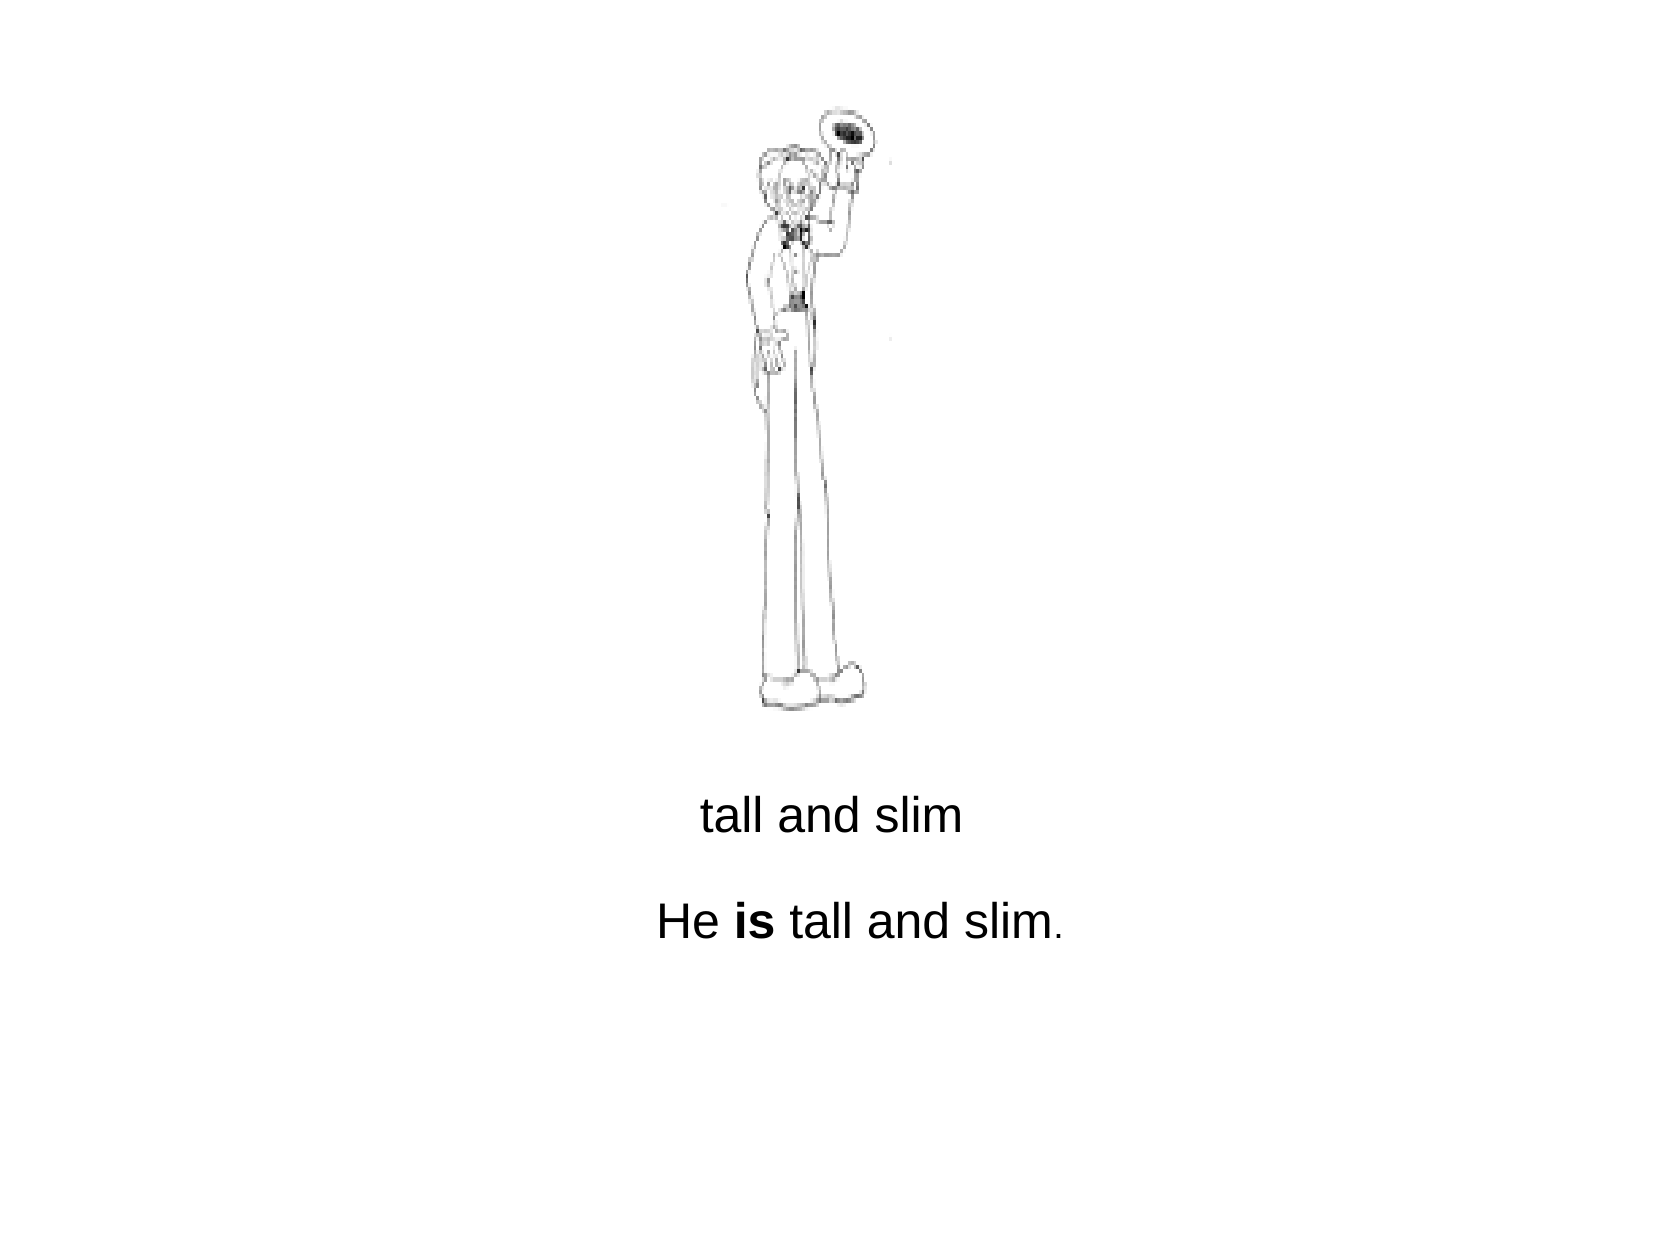

tall and slim
He is tall and slim.